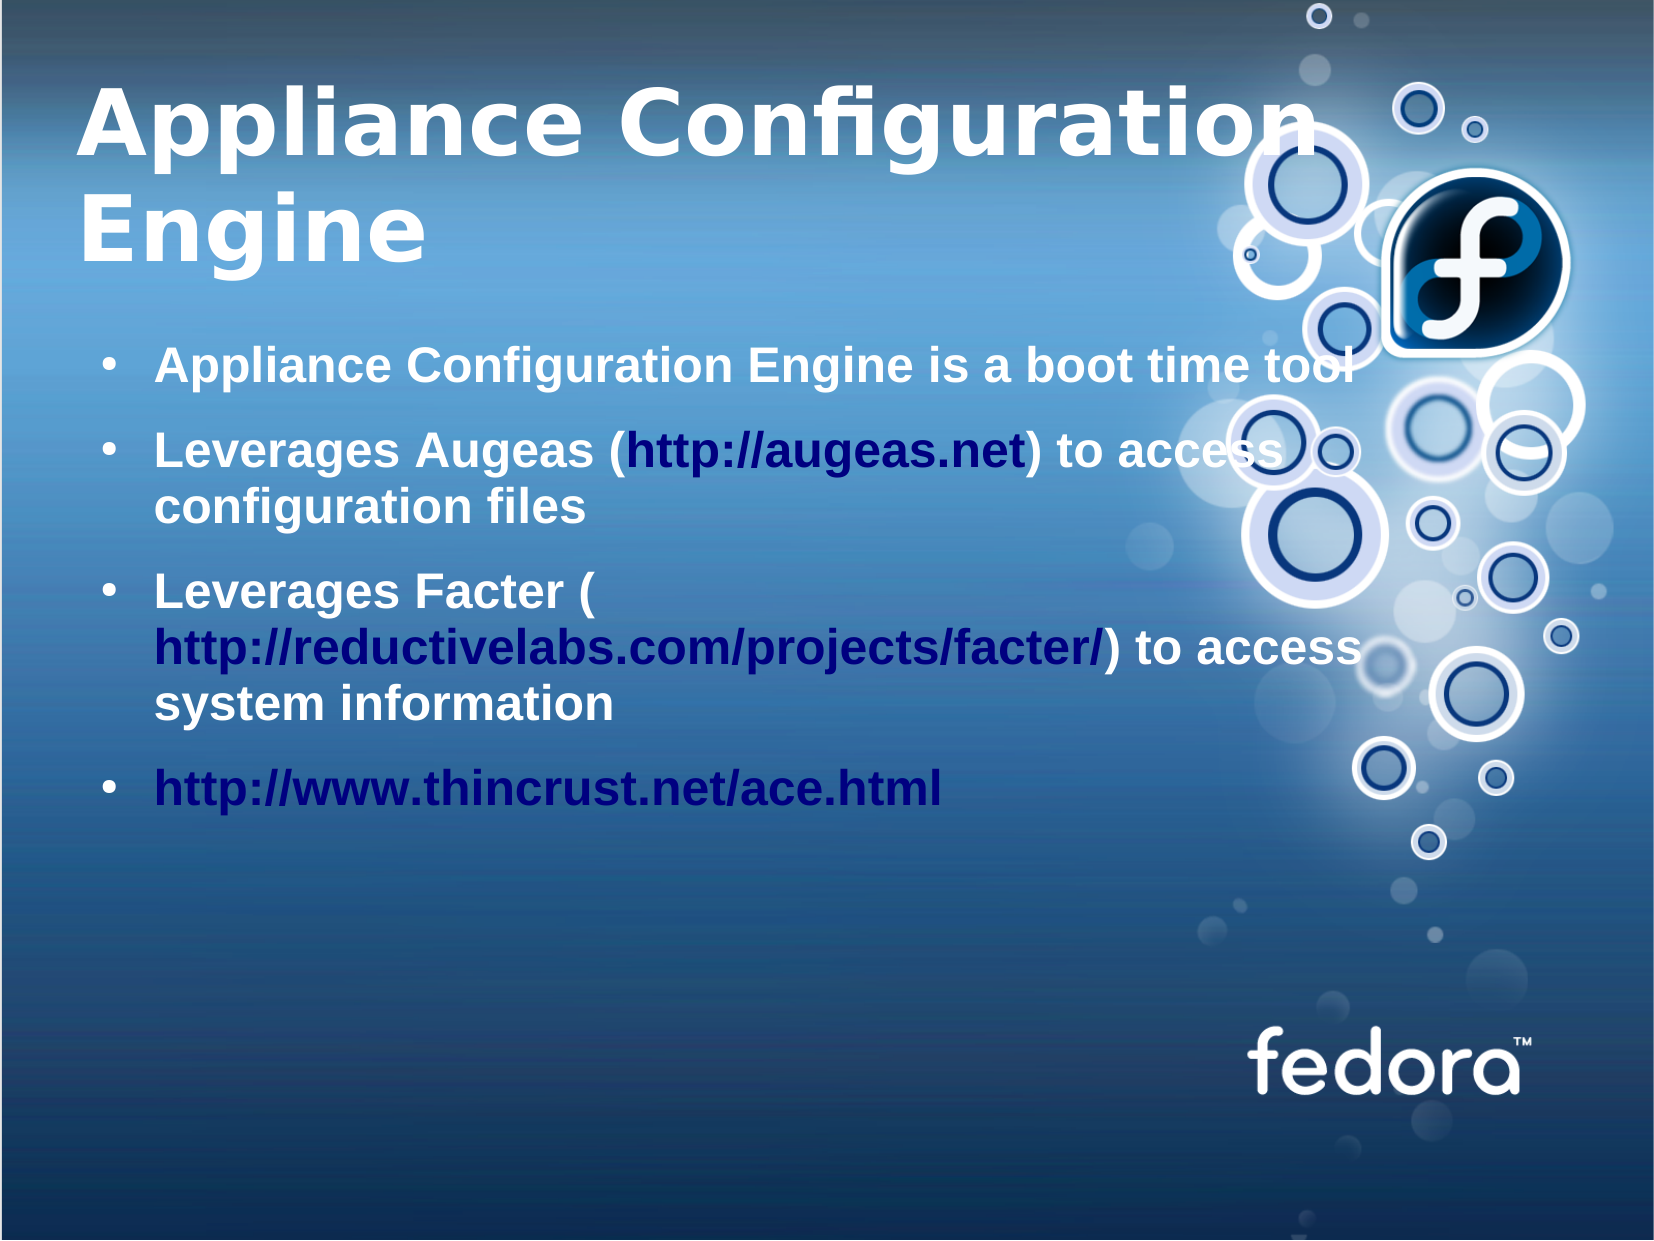

# Appliance Configuration Engine
Appliance Configuration Engine is a boot time tool
Leverages Augeas (http://augeas.net) to access configuration files
Leverages Facter (http://reductivelabs.com/projects/facter/) to access system information
http://www.thincrust.net/ace.html